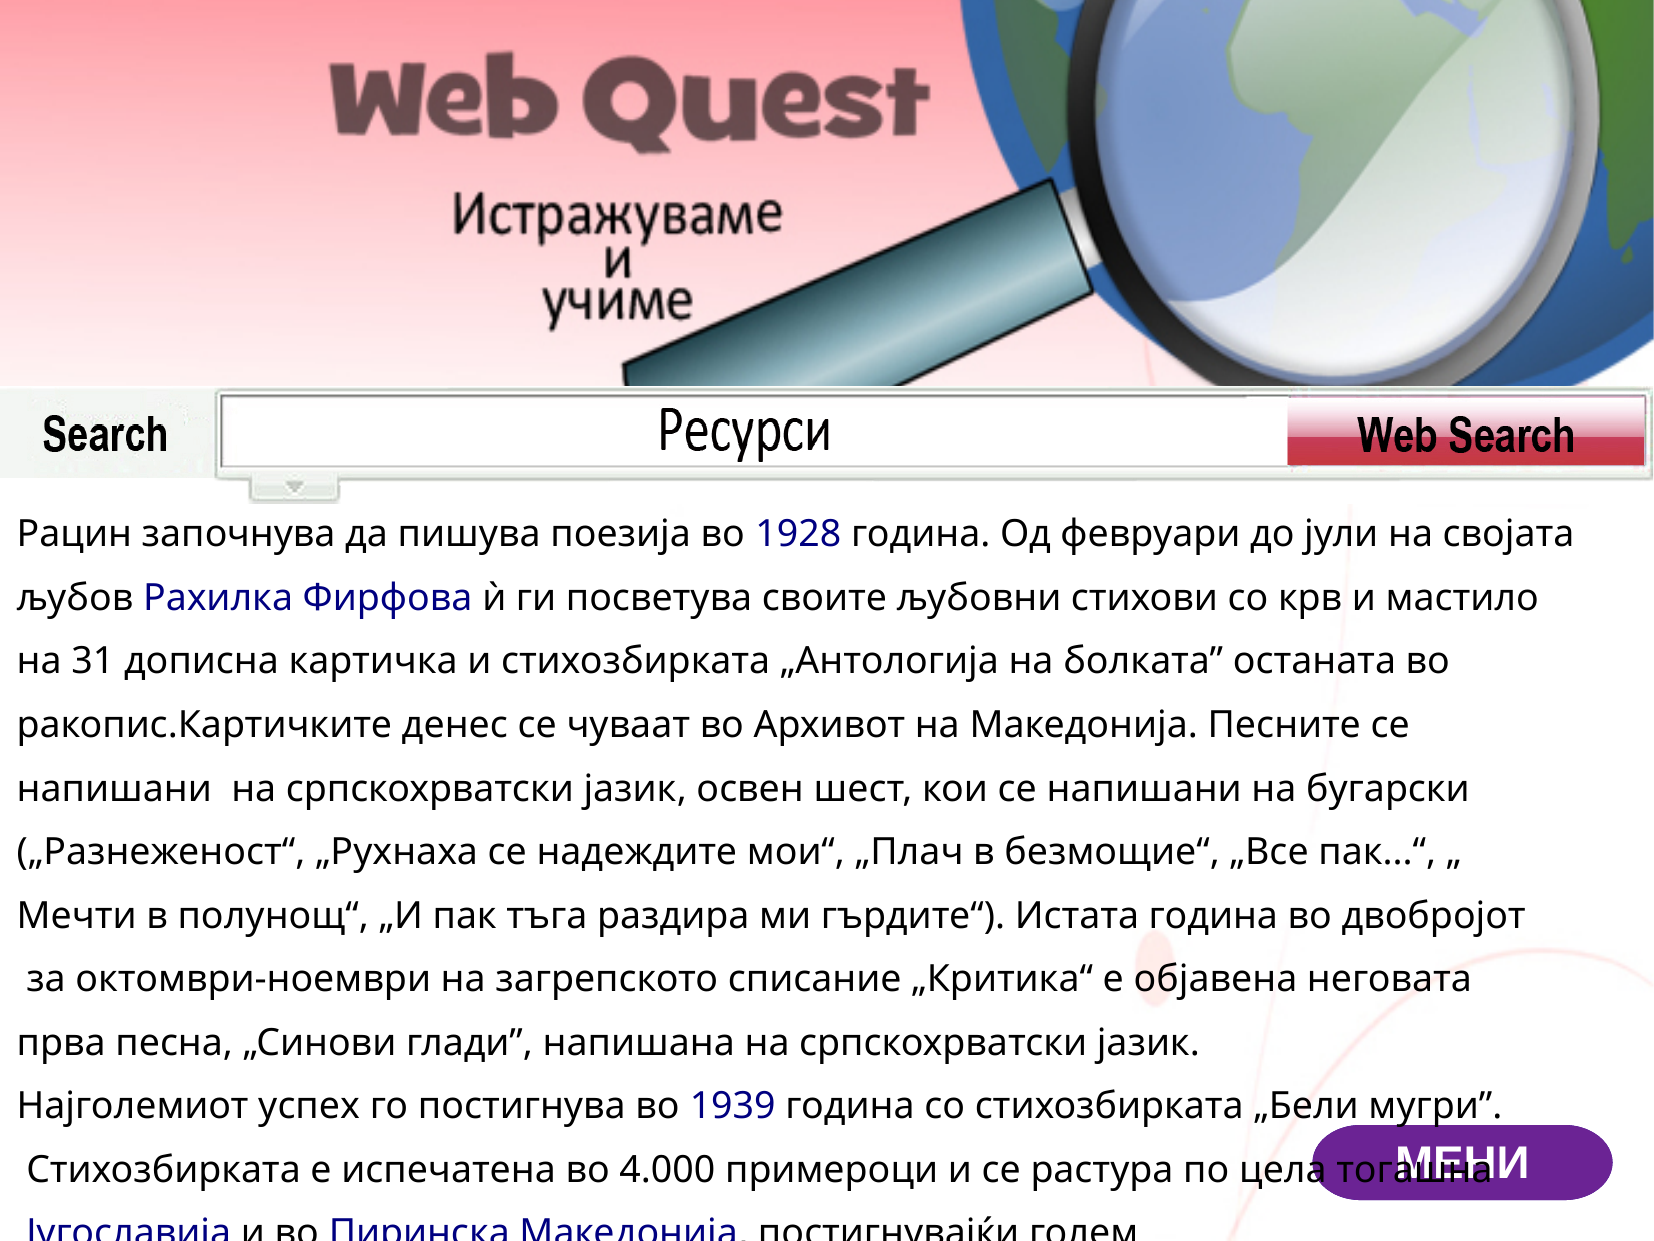

Рацин започнува да пишува поезија во 1928 година. Од февруари до јули на својата
љубов Рахилка Фирфова ѝ ги посветува своите љубовни стихови со крв и мастило
на 31 дописна картичка и стихозбирката „Антологија на болката” останата во
ракопис.Картичките денес се чуваат во Архивот на Македонија. Песните се
напишани на српскохрватски јазик, освен шест, кои се напишани на бугарски
(„Разнеженост“, „Рухнаха се надеждите мои“, „Плач в безмощие“, „Все пак...“, „
Мечти в полунощ“, „И пак тъга раздира ми гърдите“). Истата година во двобројот
 за октомври-ноември на загрепското списание „Критика“ е објавена неговата
прва песна, „Синови глади”, напишана на српскохрватски јазик.
Најголемиот успех го постигнува во 1939 година со стихозбирката „Бели мугри”.
 Стихозбирката е испечатена во 4.000 примероци и се растура по цела тогашна
 Југославија и во Пиринска Македонија, постигнувајќи голем
успех.
МЕНИ
МЕНИ